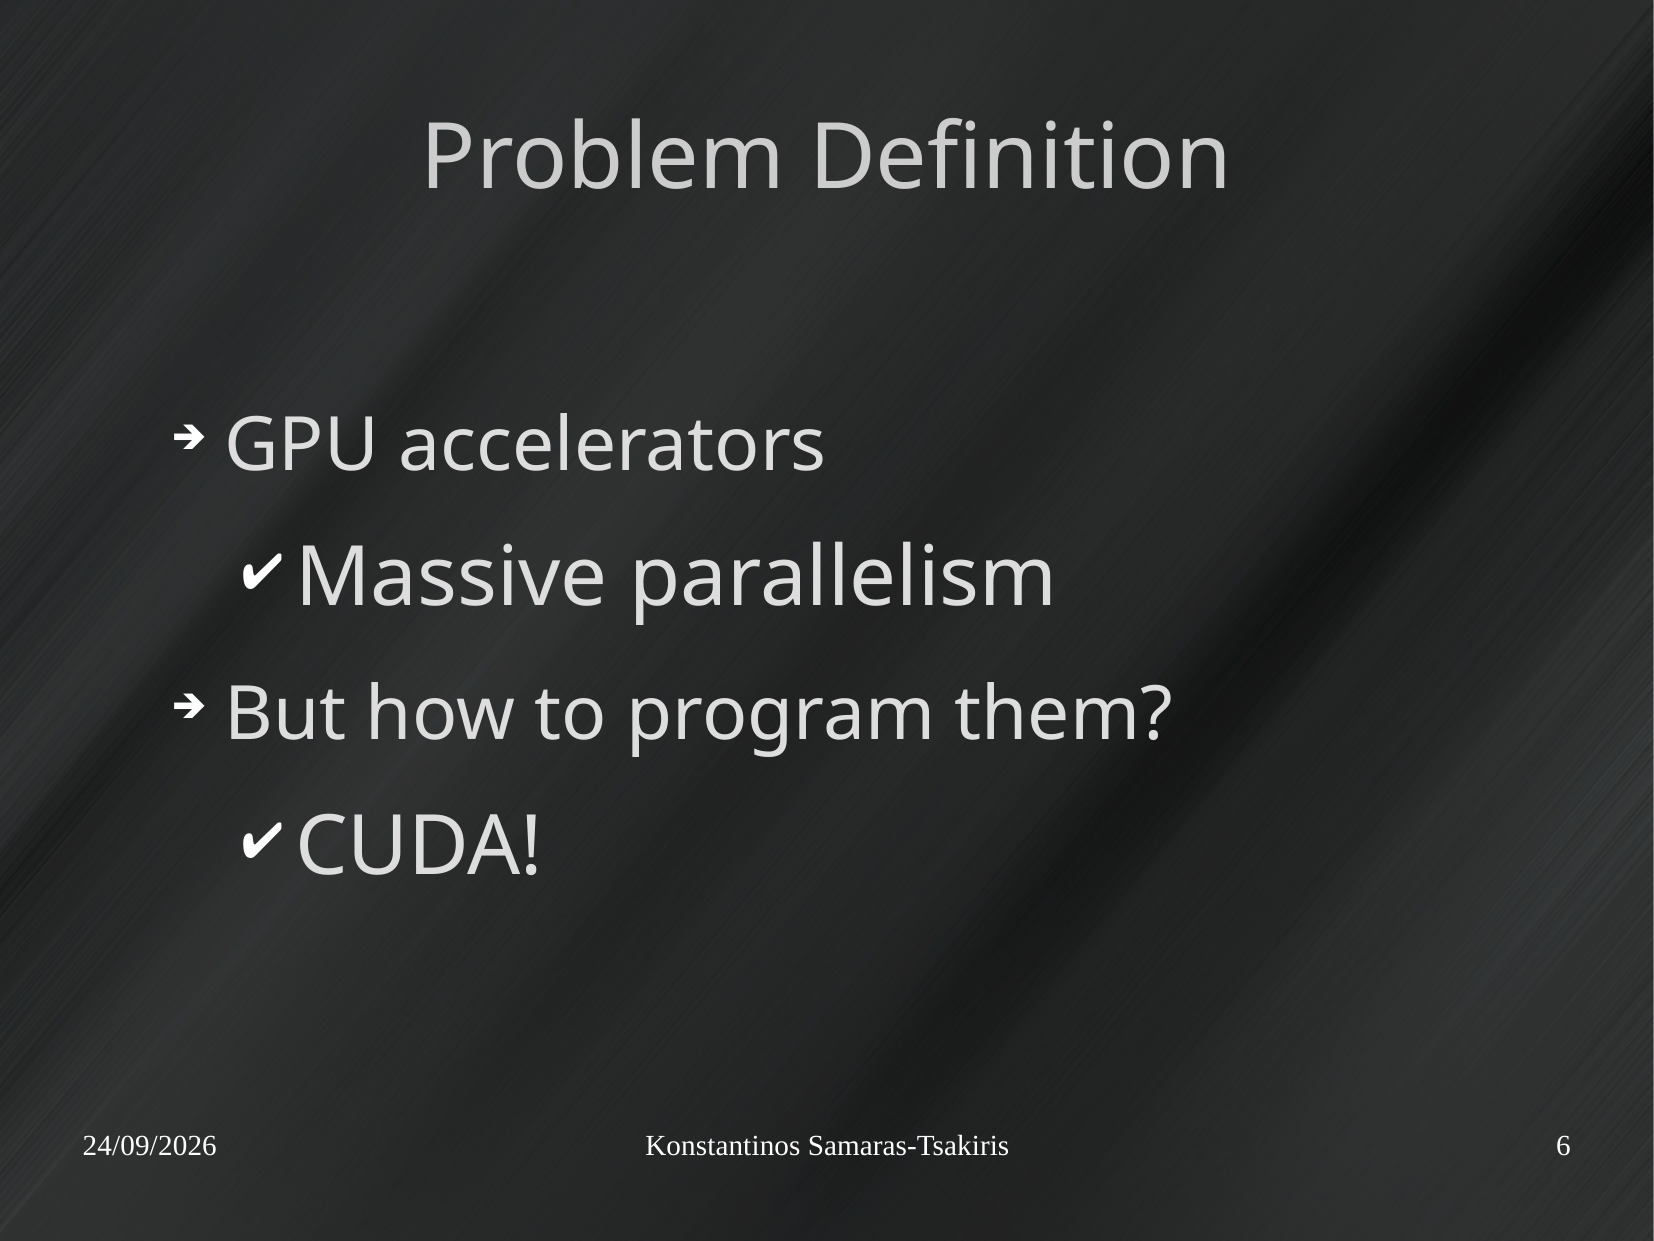

# Problem Definition
GPU accelerators
Massive parallelism
But how to program them?
CUDA!
Konstantinos Samaras-Tsakiris
6